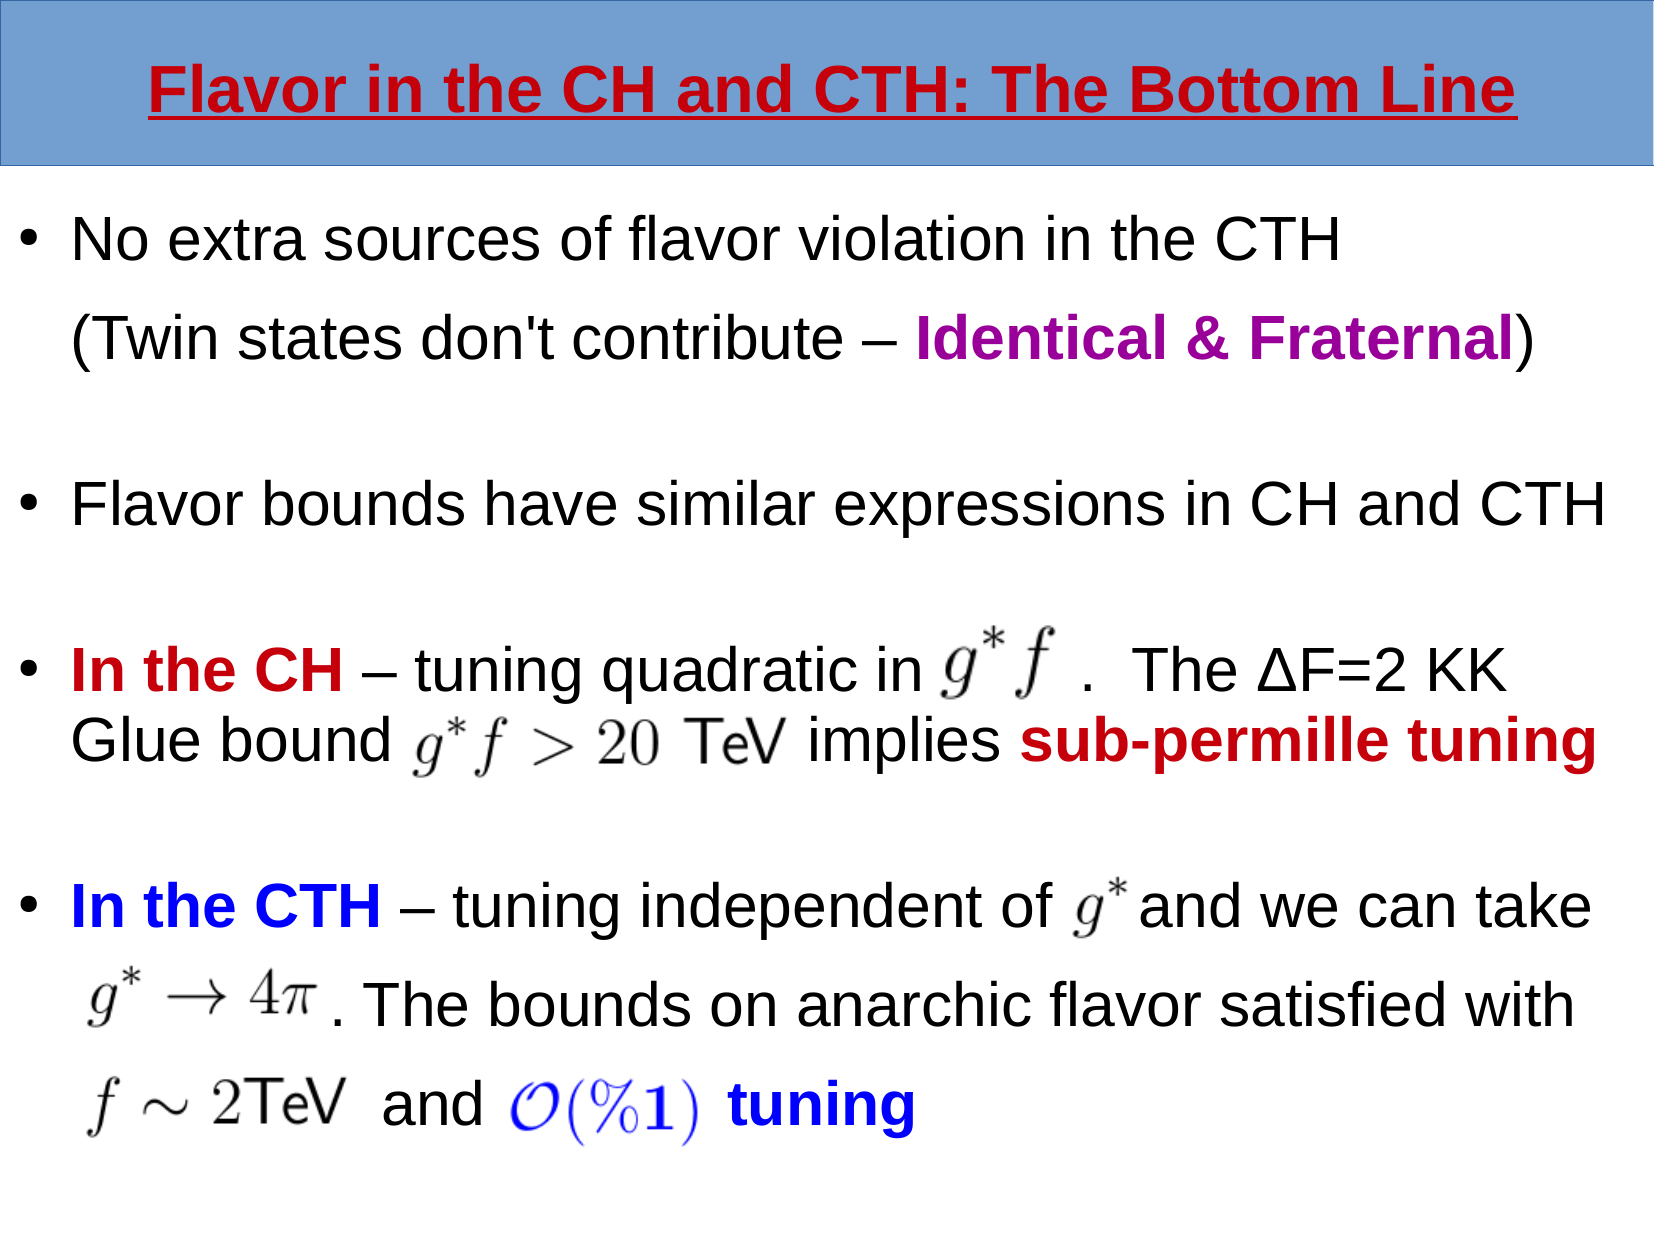

Flavor in the CH and CTH: The Bottom Line
# No extra sources of flavor violation in the CTH
(Twin states don't contribute – Identical & Fraternal)
Flavor bounds have similar expressions in CH and CTH
In the CH – tuning quadratic in . The ΔF=2 KK Glue bound implies sub-permille tuning
In the CTH – tuning independent of and we can take
 . The bounds on anarchic flavor satisfied with
 and tuning